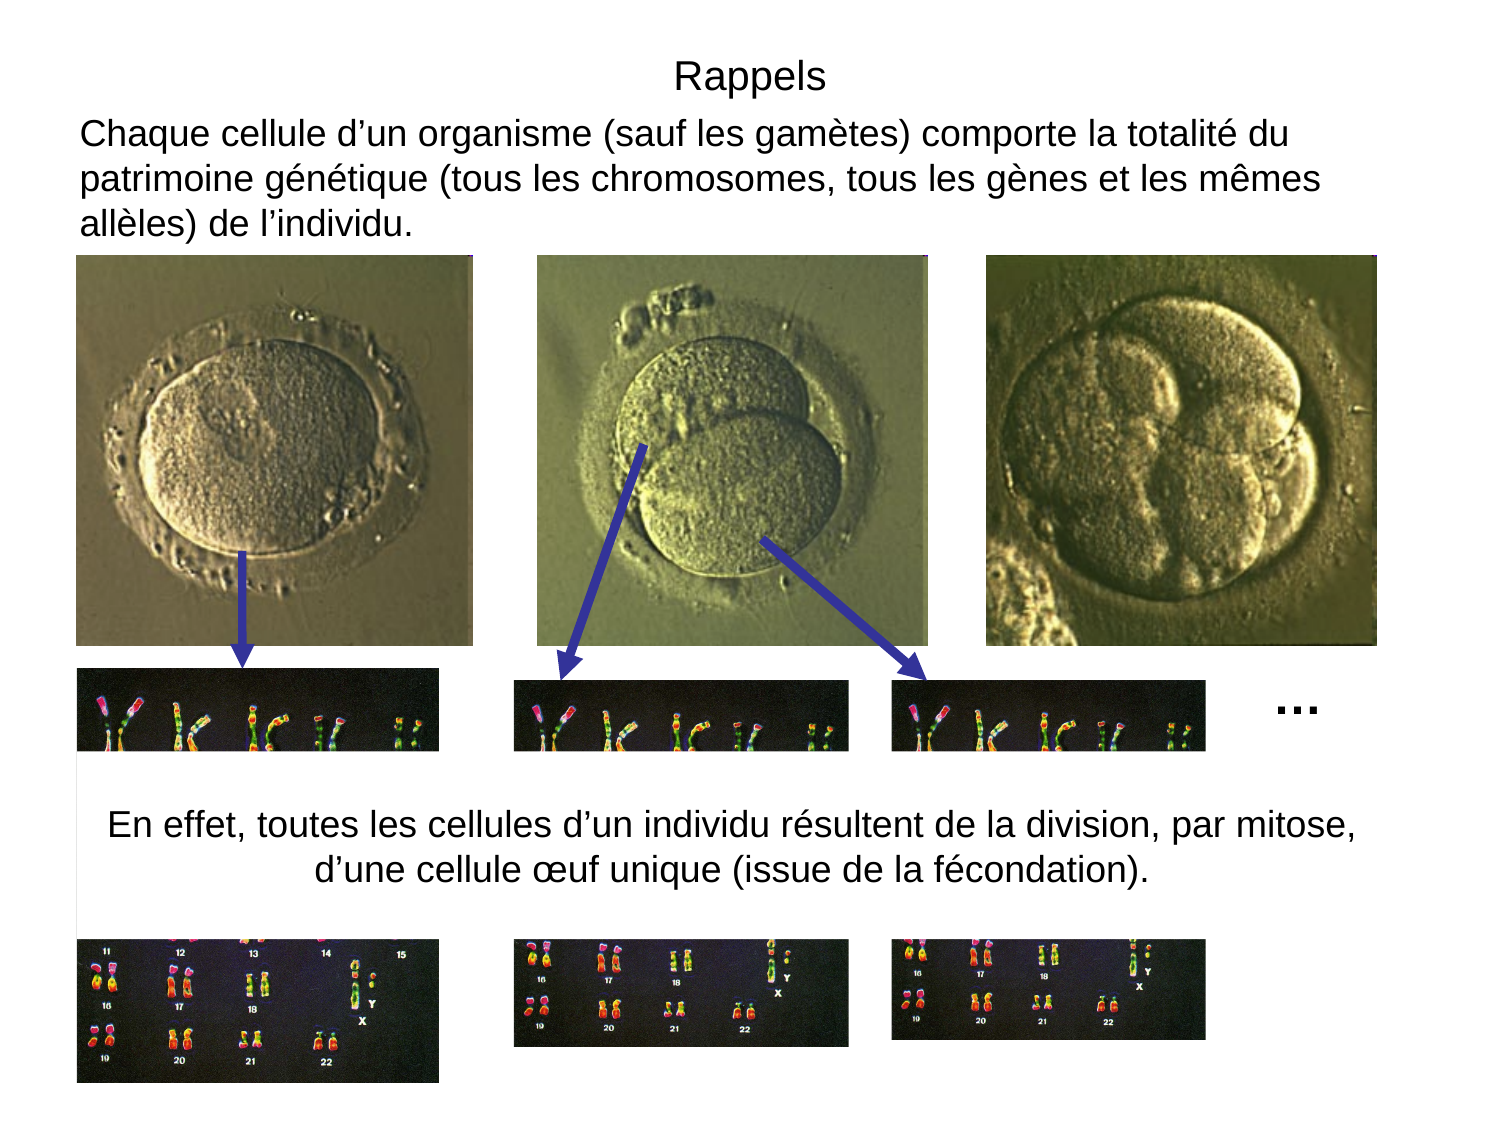

Rappels
Chaque cellule d’un organisme (sauf les gamètes) comporte la totalité du patrimoine génétique (tous les chromosomes, tous les gènes et les mêmes allèles) de l’individu.
…
# En effet, toutes les cellules d’un individu résultent de la division, par mitose, d’une cellule œuf unique (issue de la fécondation).